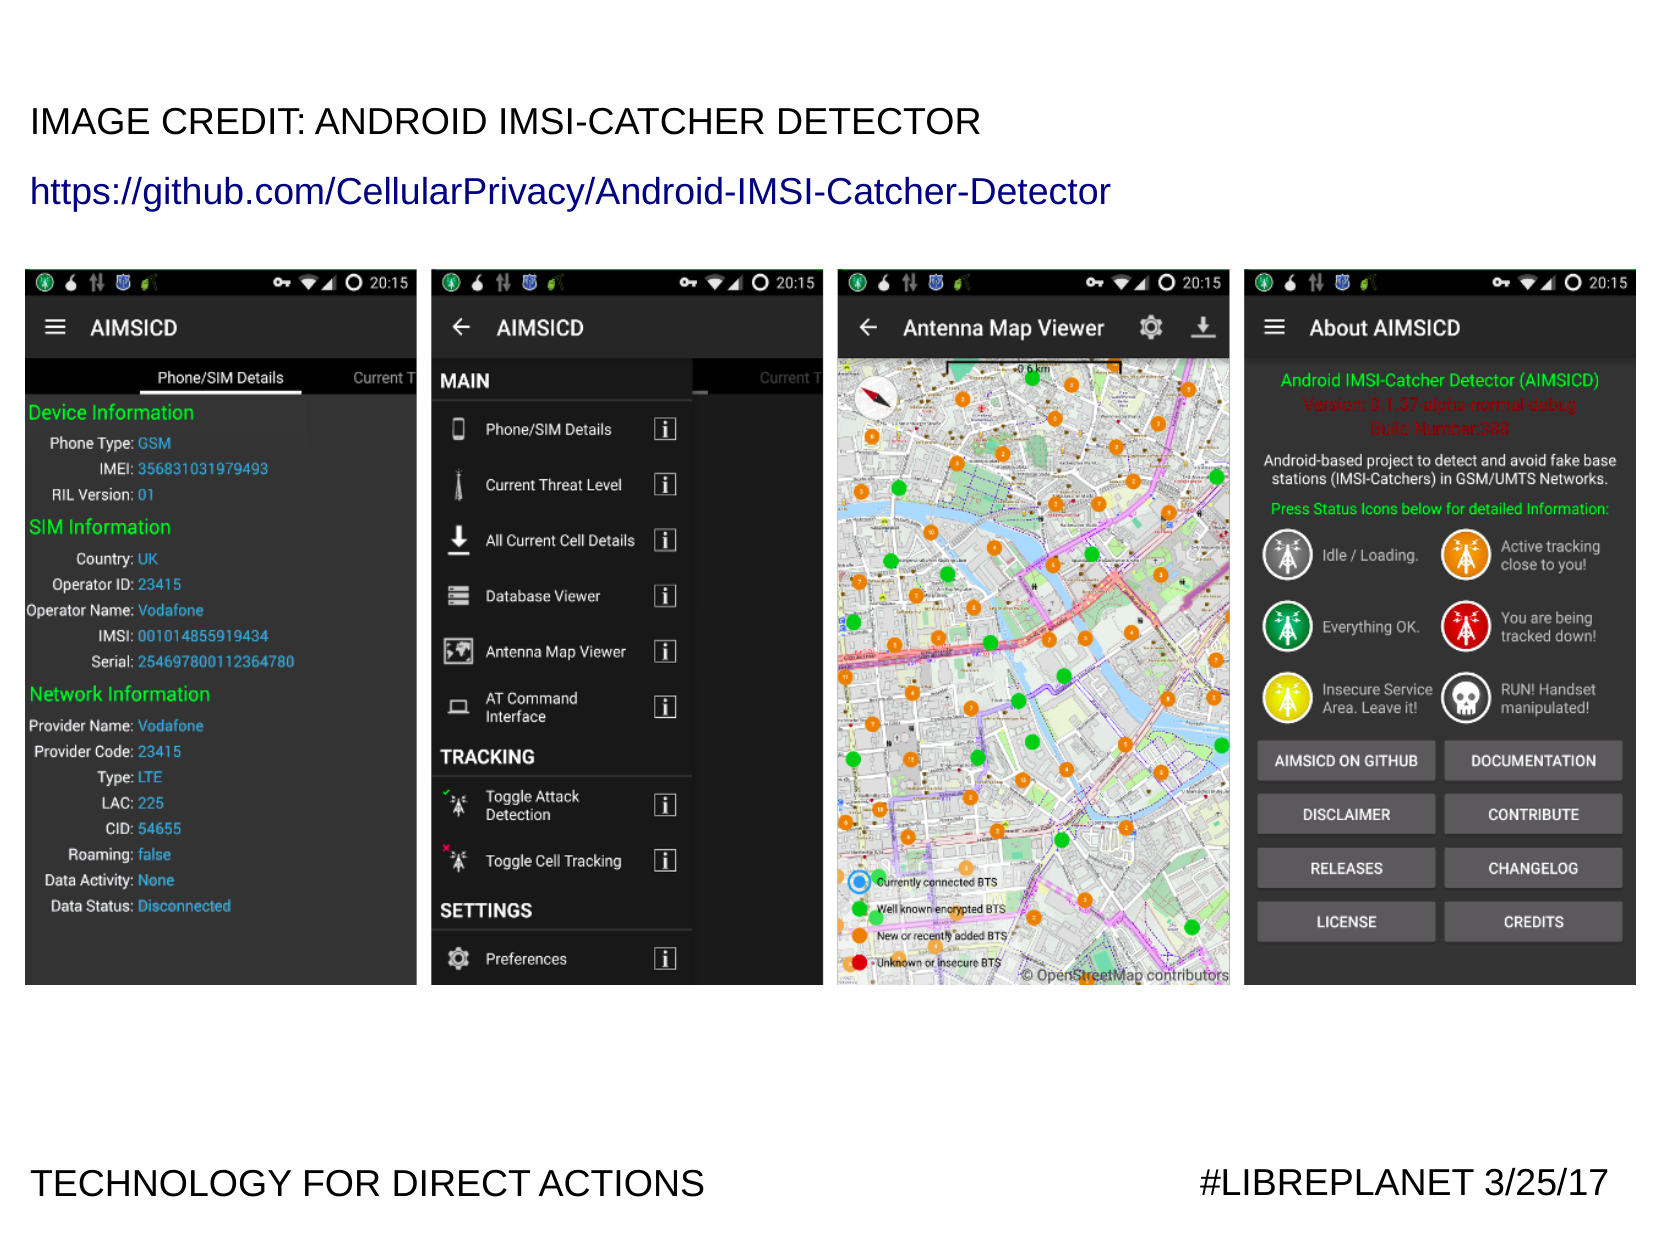

IMAGE CREDIT: ANDROID IMSI-CATCHER DETECTOR
https://github.com/CellularPrivacy/Android-IMSI-Catcher-Detector
# TECHNOLOGY FOR DIRECT ACTIONS
#LIBREPLANET 3/25/17